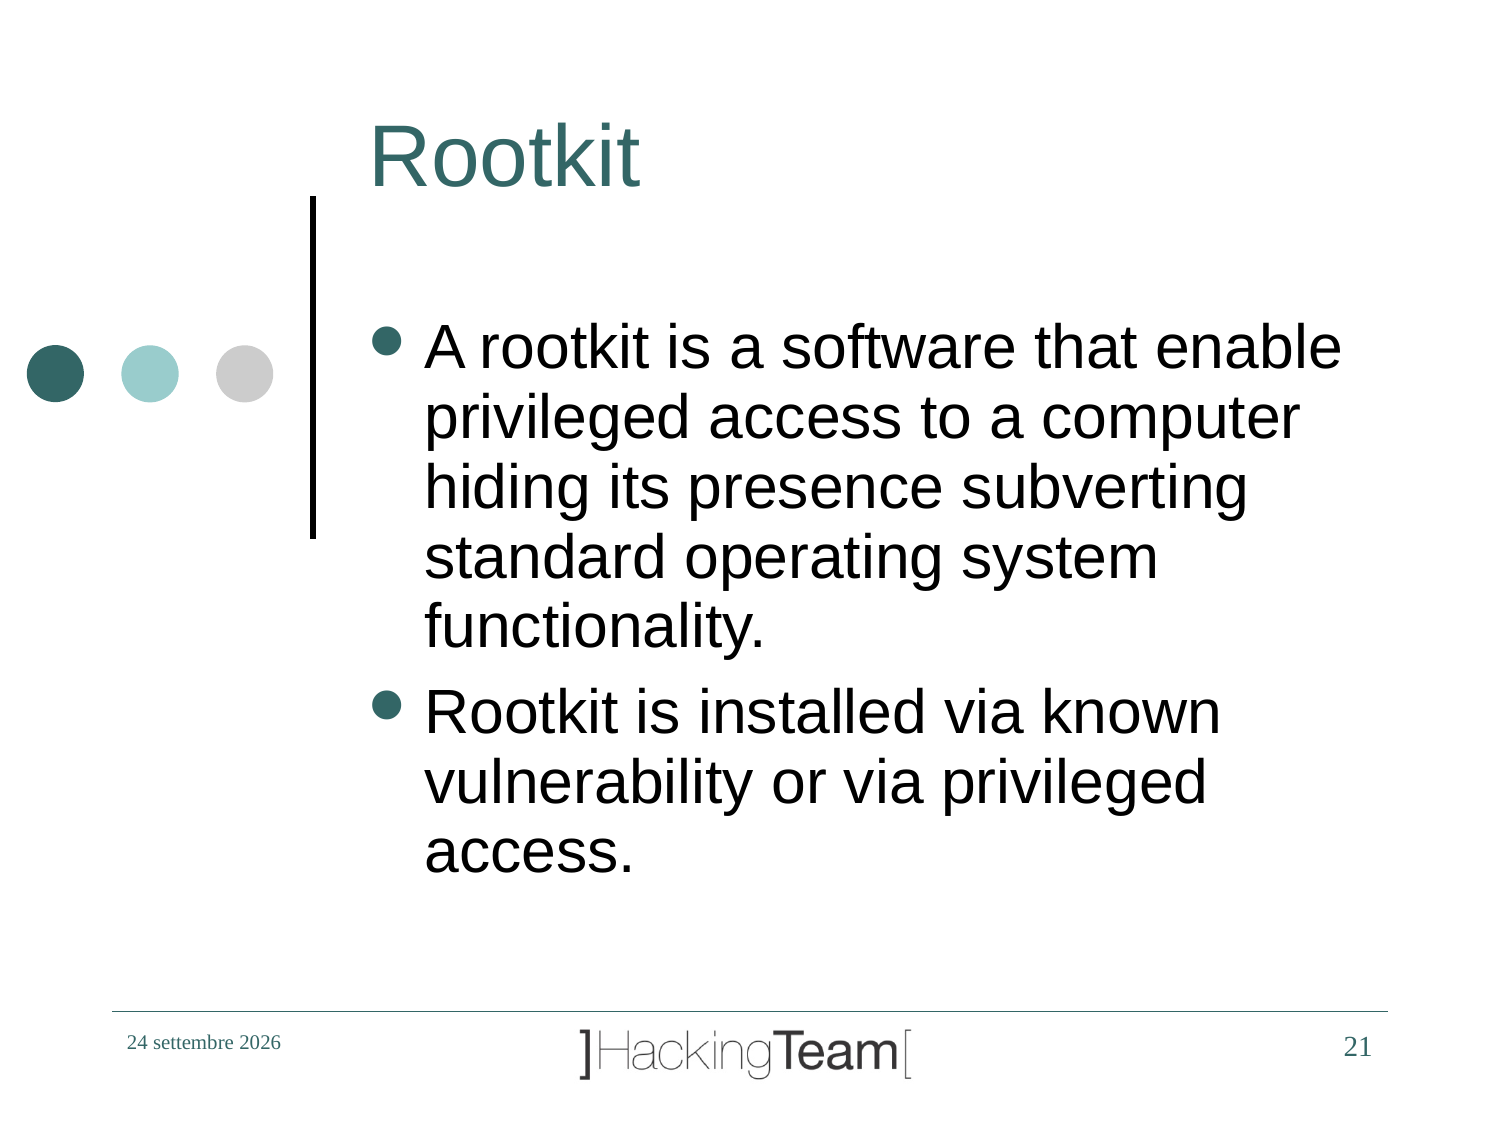

# Rootkit
A rootkit is a software that enable privileged access to a computer hiding its presence subverting standard operating system functionality.
Rootkit is installed via known vulnerability or via privileged access.
21